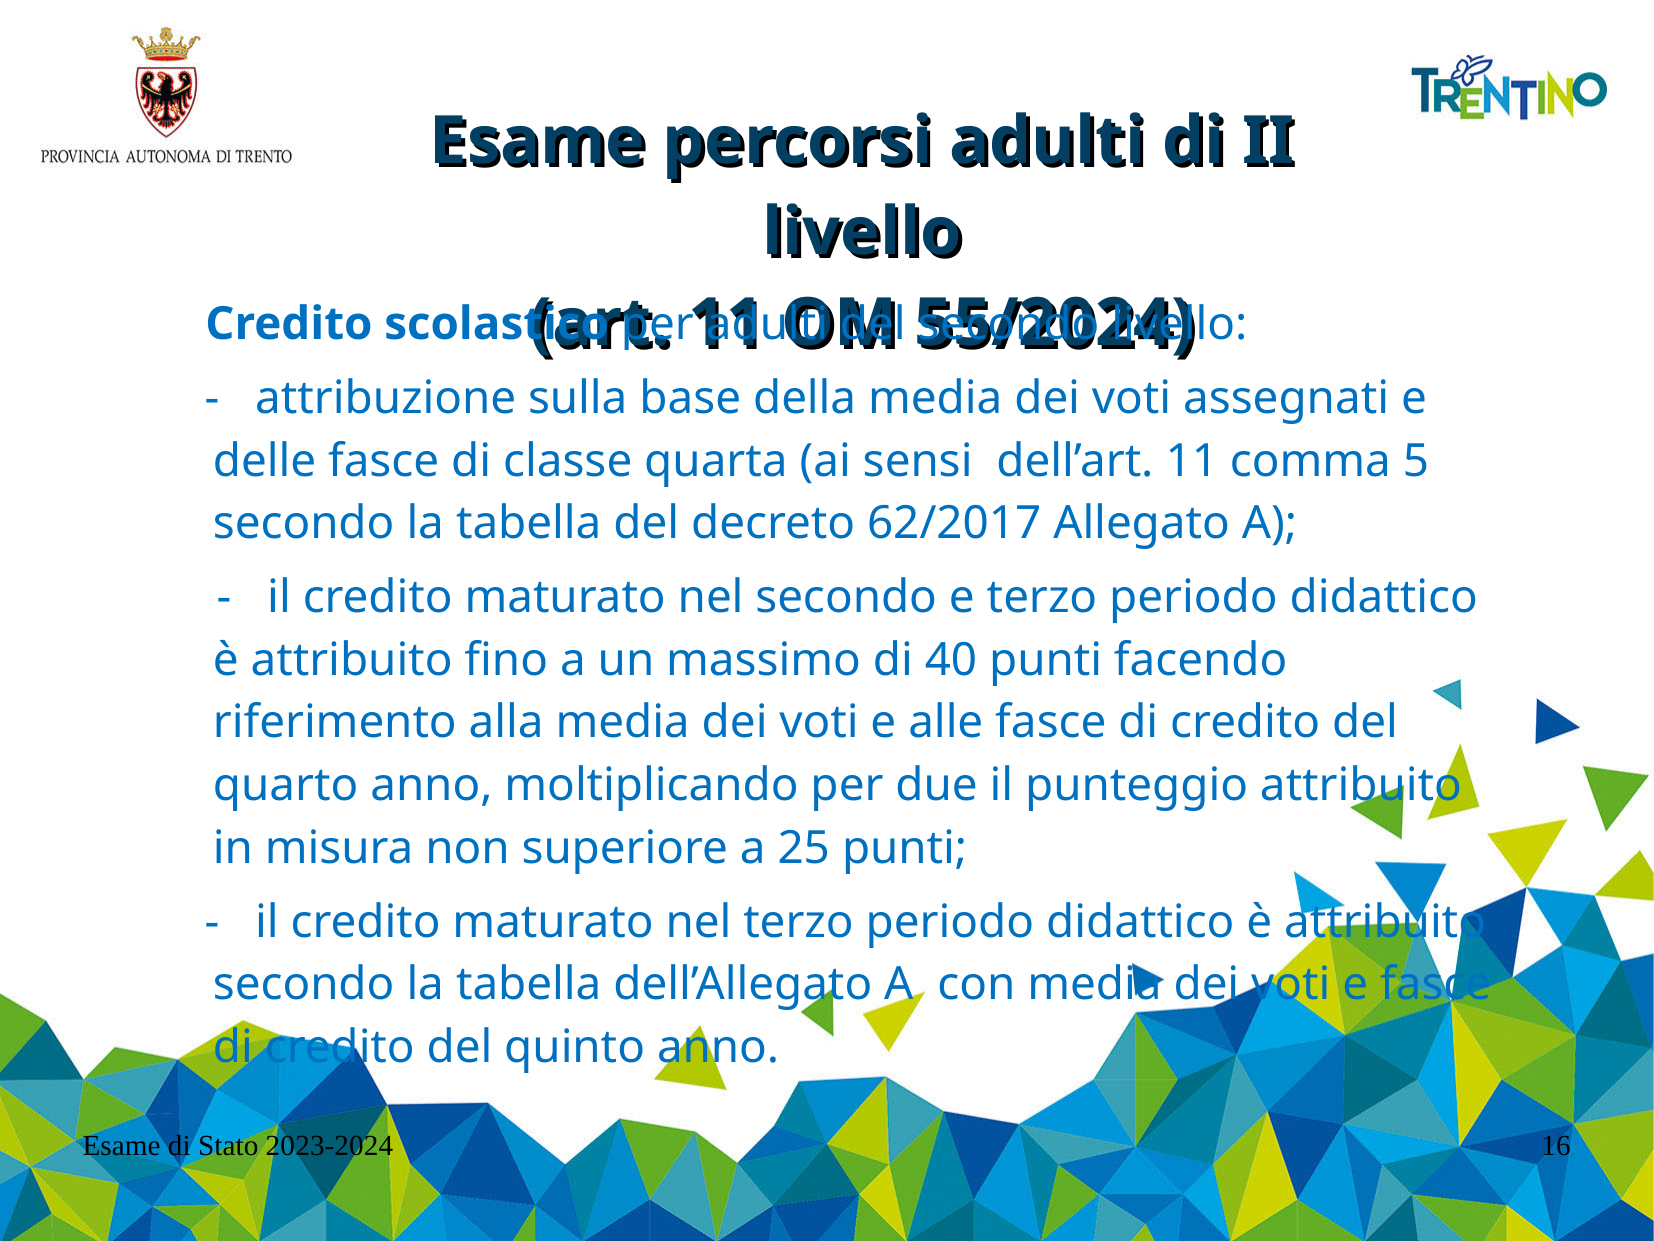

Esame percorsi adulti di II livello
(art. 11 OM 55/2024)
 Credito scolastico per adulti del secondo livello:
 - attribuzione sulla base della media dei voti assegnati e delle fasce di classe quarta (ai sensi dell’art. 11 comma 5 secondo la tabella del decreto 62/2017 Allegato A);
 - il credito maturato nel secondo e terzo periodo didattico è attribuito fino a un massimo di 40 punti facendo riferimento alla media dei voti e alle fasce di credito del quarto anno, moltiplicando per due il punteggio attribuito in misura non superiore a 25 punti;
 - il credito maturato nel terzo periodo didattico è attribuito secondo la tabella dell’Allegato A con media dei voti e fasce di credito del quinto anno.
Esame di Stato 2023-2024
16